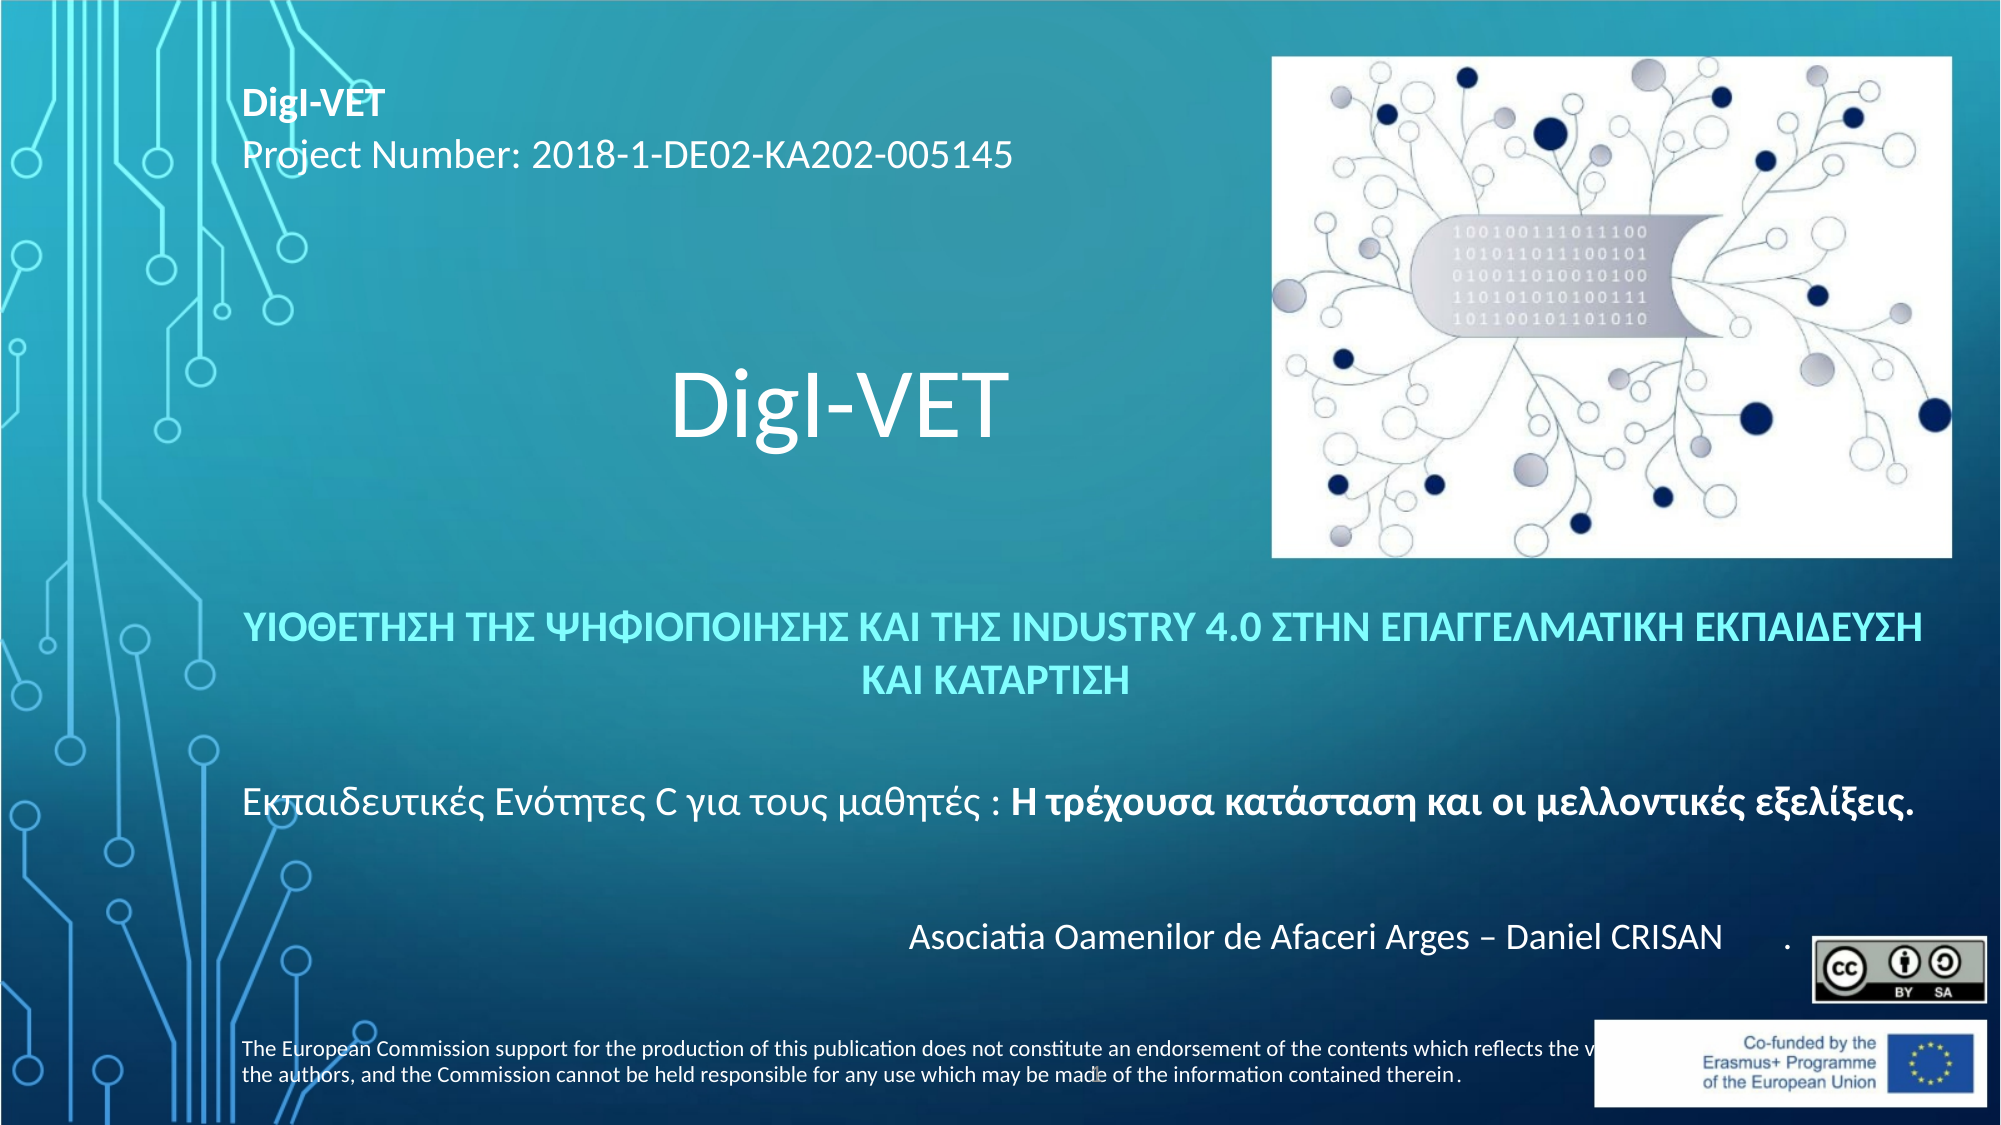

DigI-VET
Project Number: 2018-1-DE02-KA202-005145
 DigI-VET
ΥΙΟΘΕΤΗΣΗ ΤΗΣ ΨΗΦΙΟΠΟΙΗΣΗΣ ΚΑΙ ΤΗΣ INDUSTRY 4.0 ΣΤΗΝ ΕΠΑΓΓΕΛΜΑΤΙΚΗ ΕΚΠΑΙΔΕΥΣΗ ΚΑΙ ΚΑΤΑΡΤΙΣΗ
Εκπαιδευτικές Ενότητες C για τους μαθητές : Η τρέχουσα κατάσταση και οι μελλοντικές εξελίξεις.
Asociatia Oamenilor de Afaceri Arges – Daniel CRISAN .
The European Commission support for the production of this publication does not constitute an endorsement of the contents which reflects the views only of
the authors, and the Commission cannot be held responsible for any use which may be made of the information contained therein.